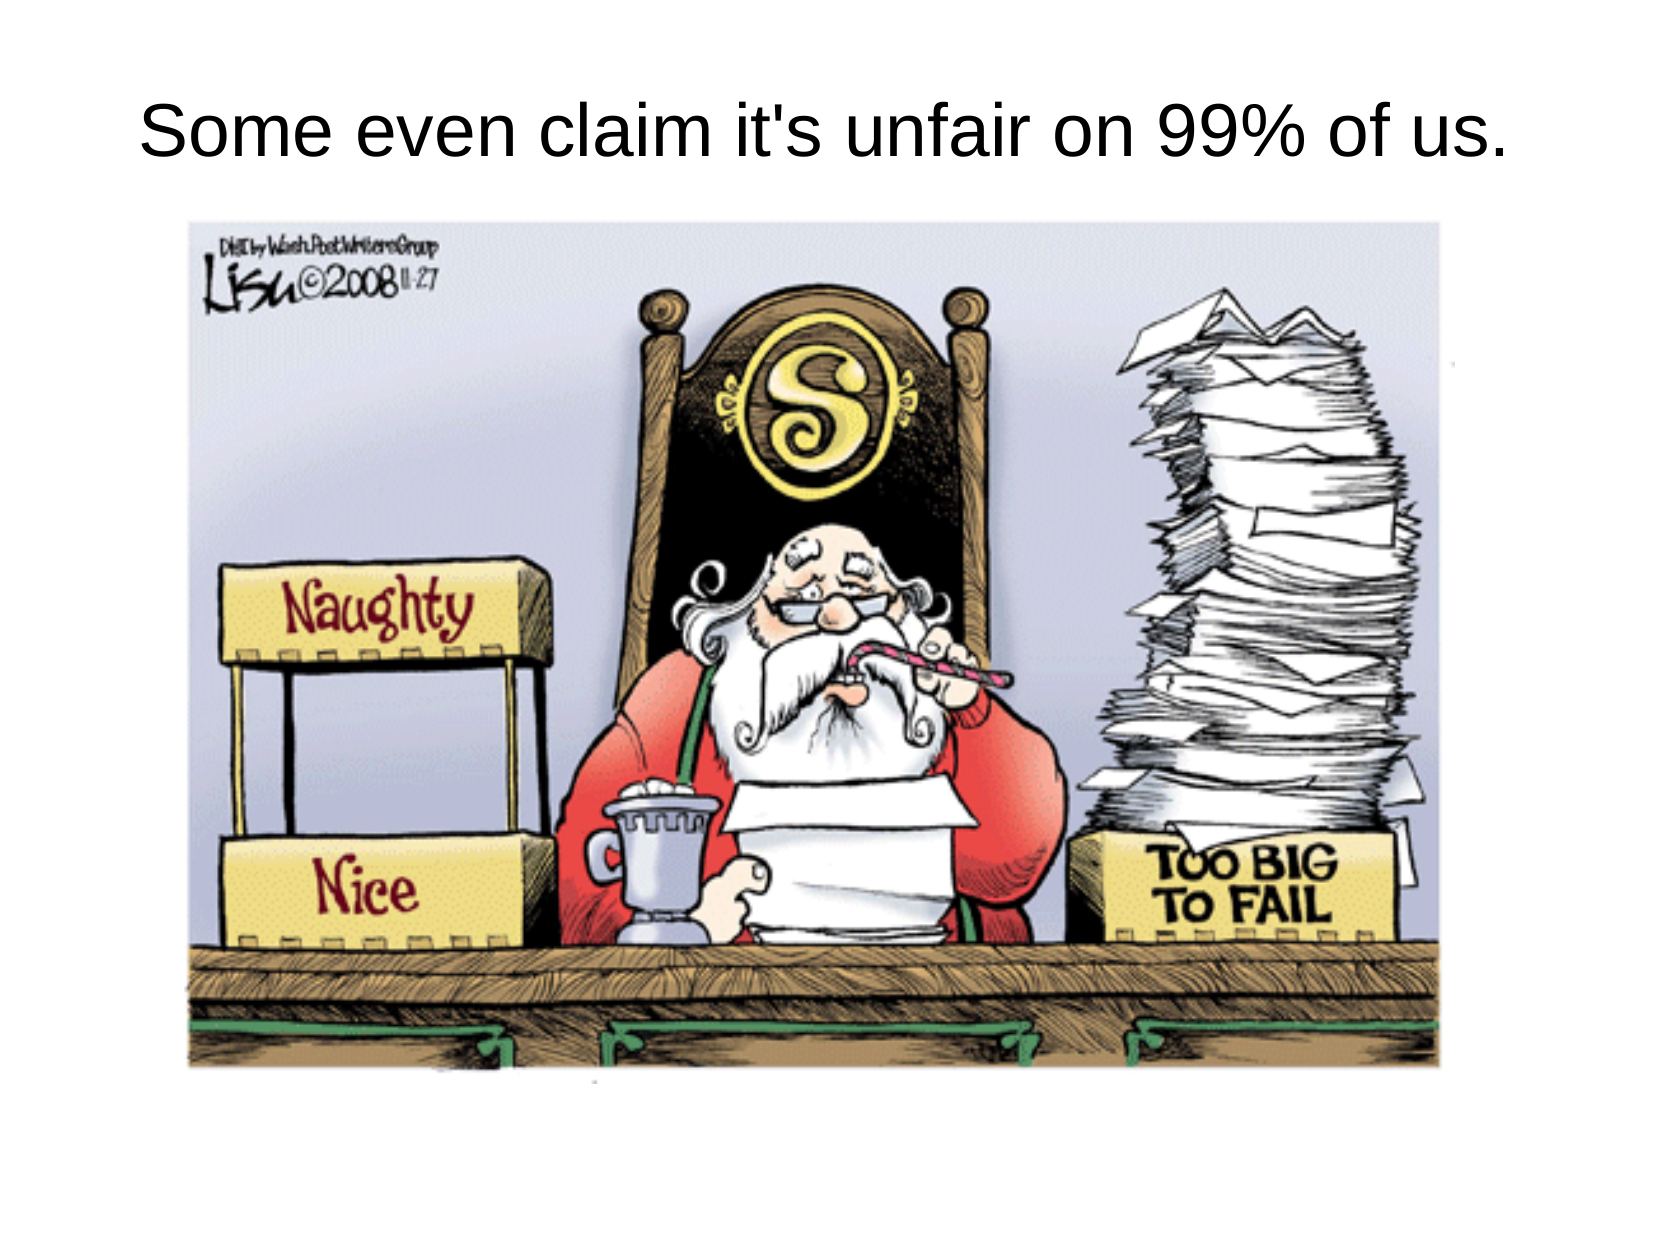

Some even claim it's unfair on 99% of us.